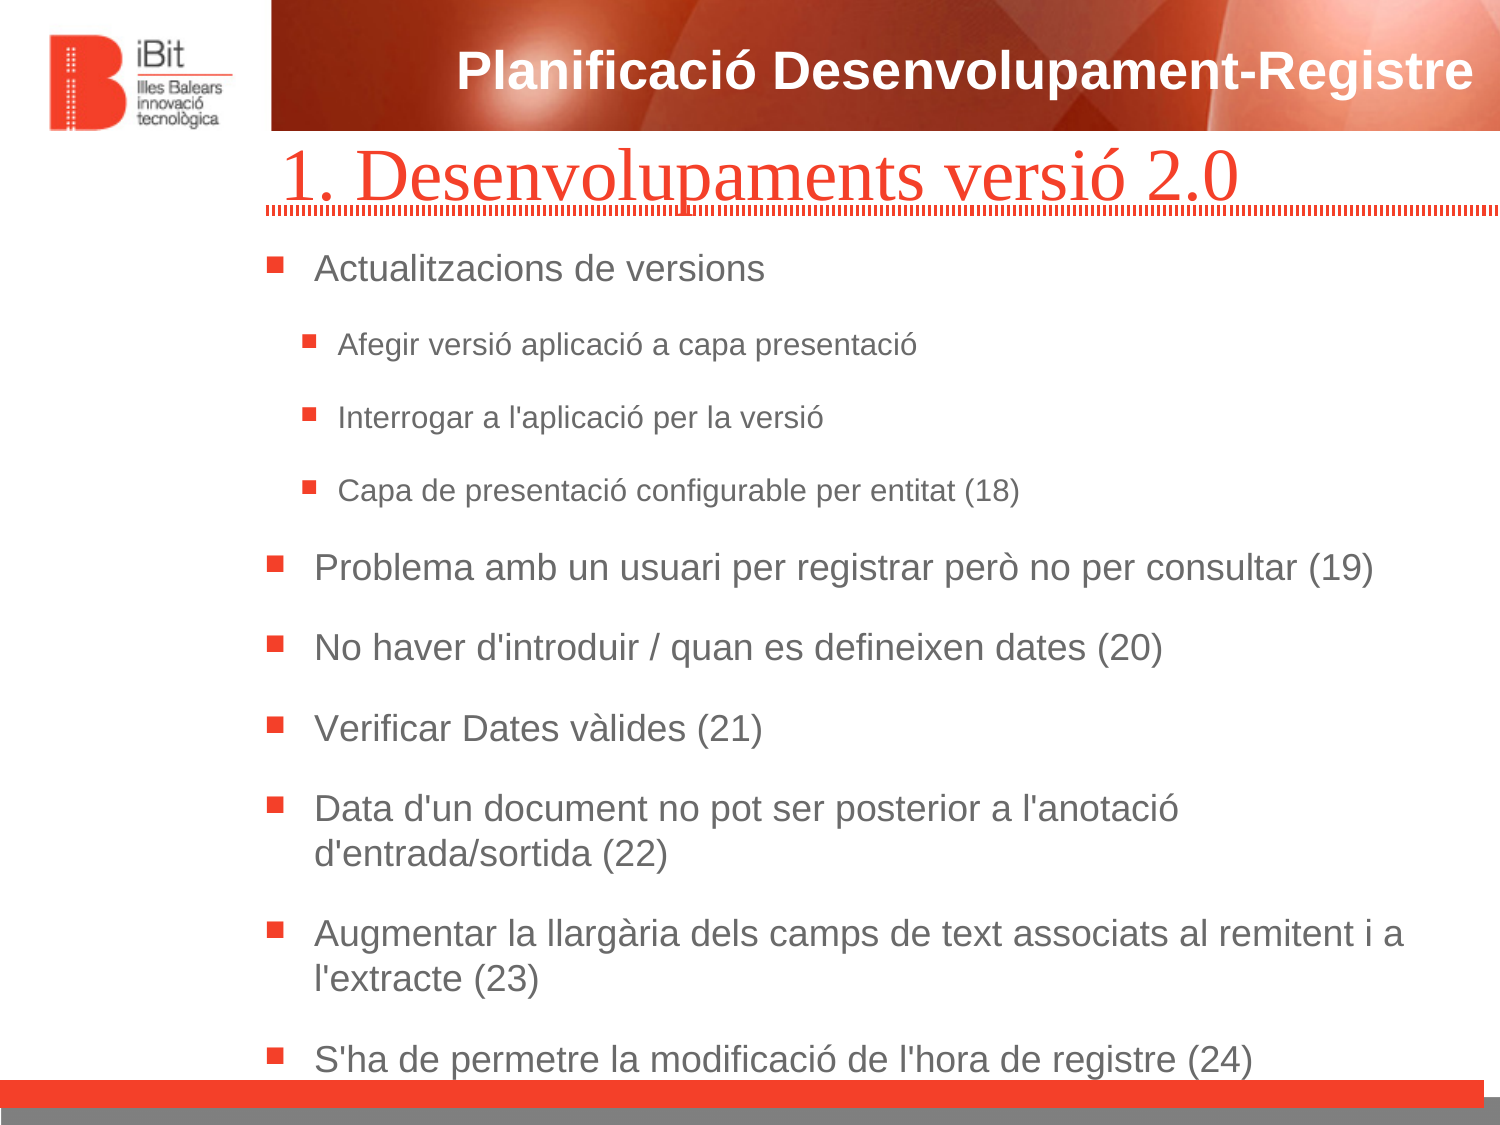

# Planificació Desenvolupament-Registre
1. Desenvolupaments versió 2.0
Actualitzacions de versions
Afegir versió aplicació a capa presentació
Interrogar a l'aplicació per la versió
Capa de presentació configurable per entitat (18)
Problema amb un usuari per registrar però no per consultar (19)
No haver d'introduir / quan es defineixen dates (20)
Verificar Dates vàlides (21)
Data d'un document no pot ser posterior a l'anotació d'entrada/sortida (22)
Augmentar la llargària dels camps de text associats al remitent i a l'extracte (23)
S'ha de permetre la modificació de l'hora de registre (24)